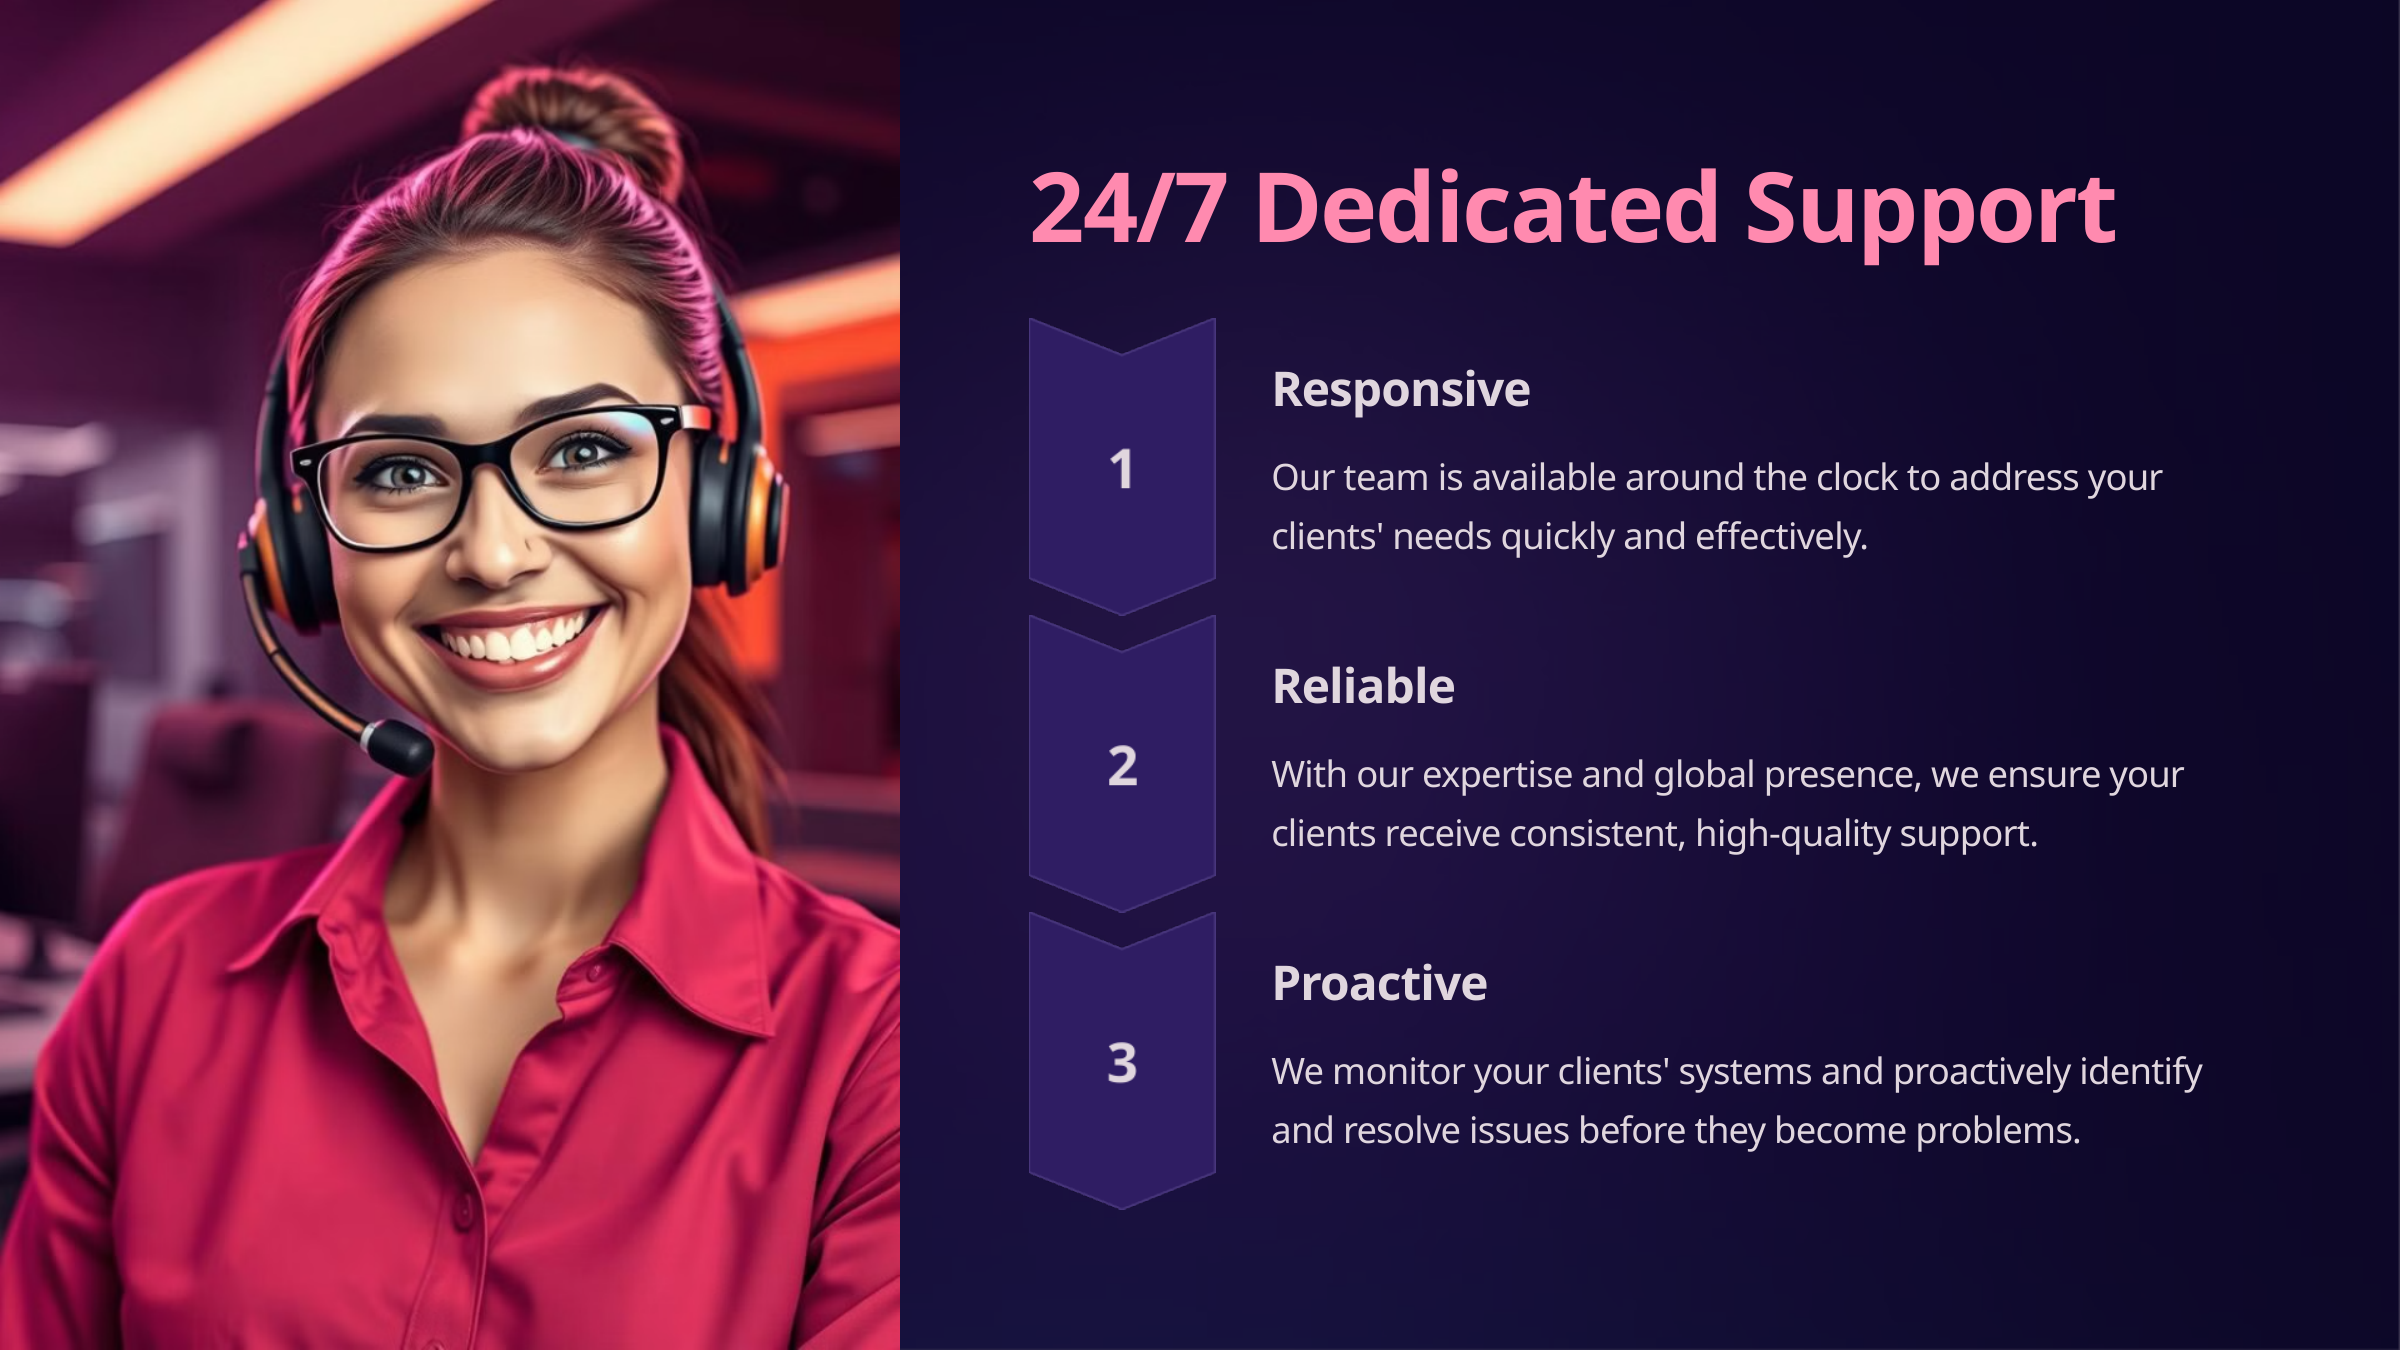

24/7 Dedicated Support
Responsive
Our team is available around the clock to address your clients' needs quickly and effectively.
Reliable
With our expertise and global presence, we ensure your clients receive consistent, high-quality support.
Proactive
We monitor your clients' systems and proactively identify and resolve issues before they become problems.